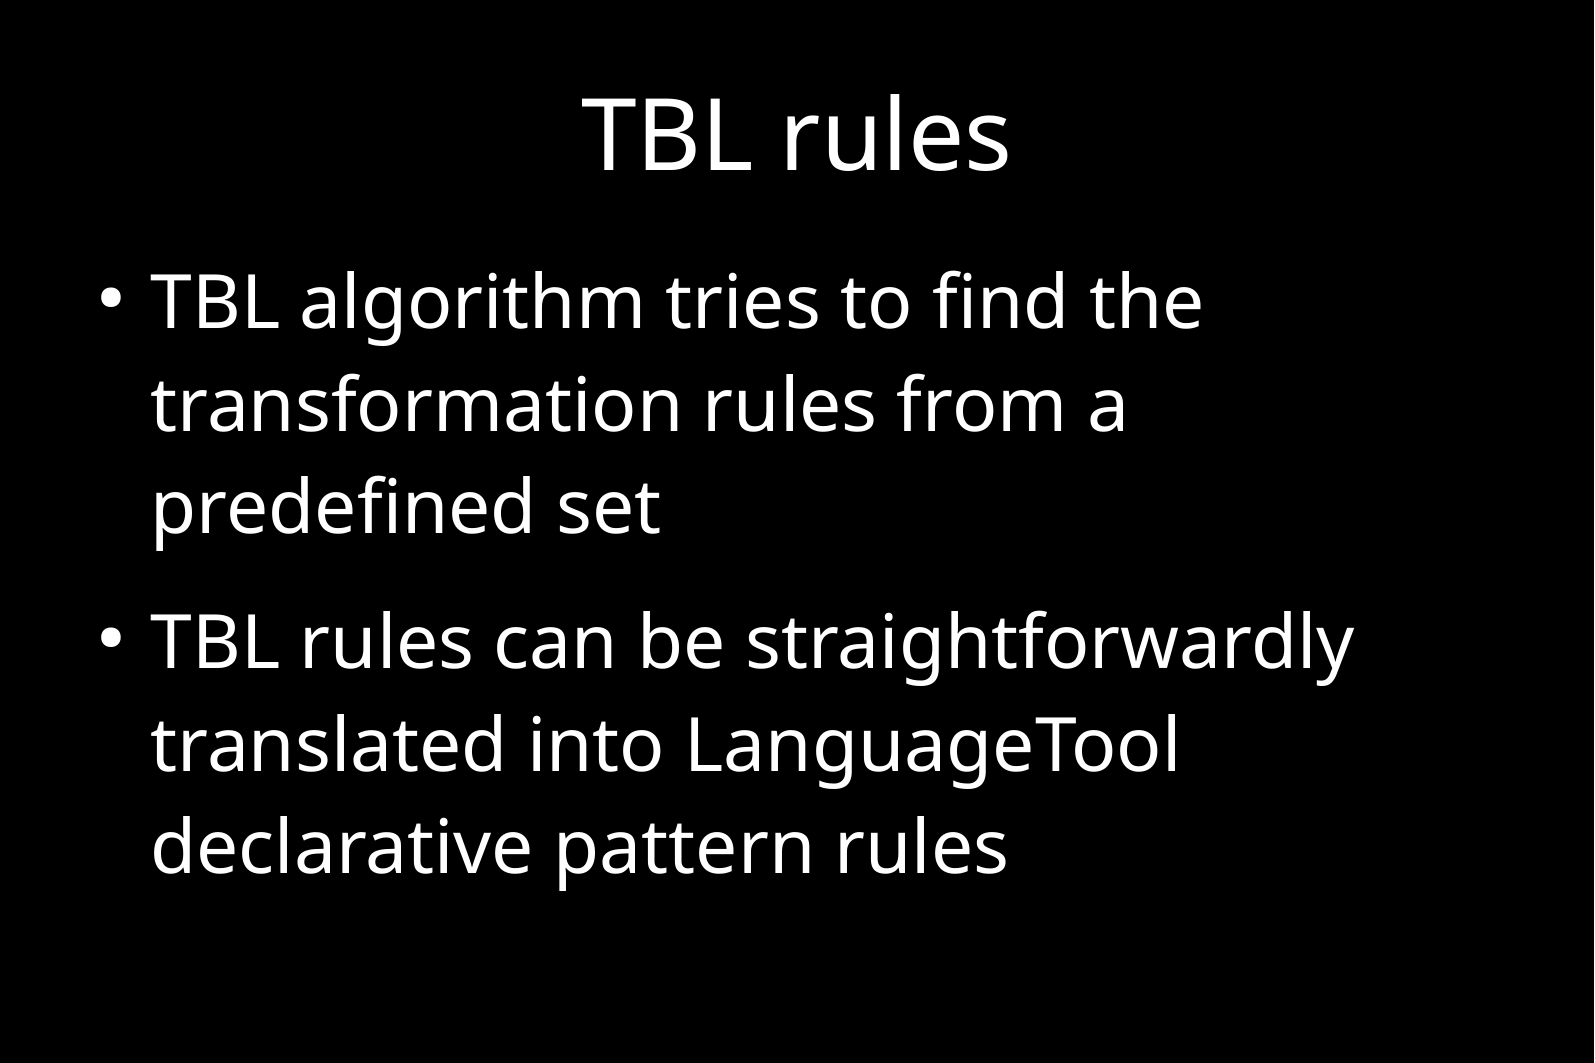

# TBL rules
TBL algorithm tries to find the transformation rules from a predefined set
TBL rules can be straightforwardly translated into LanguageTool declarative pattern rules